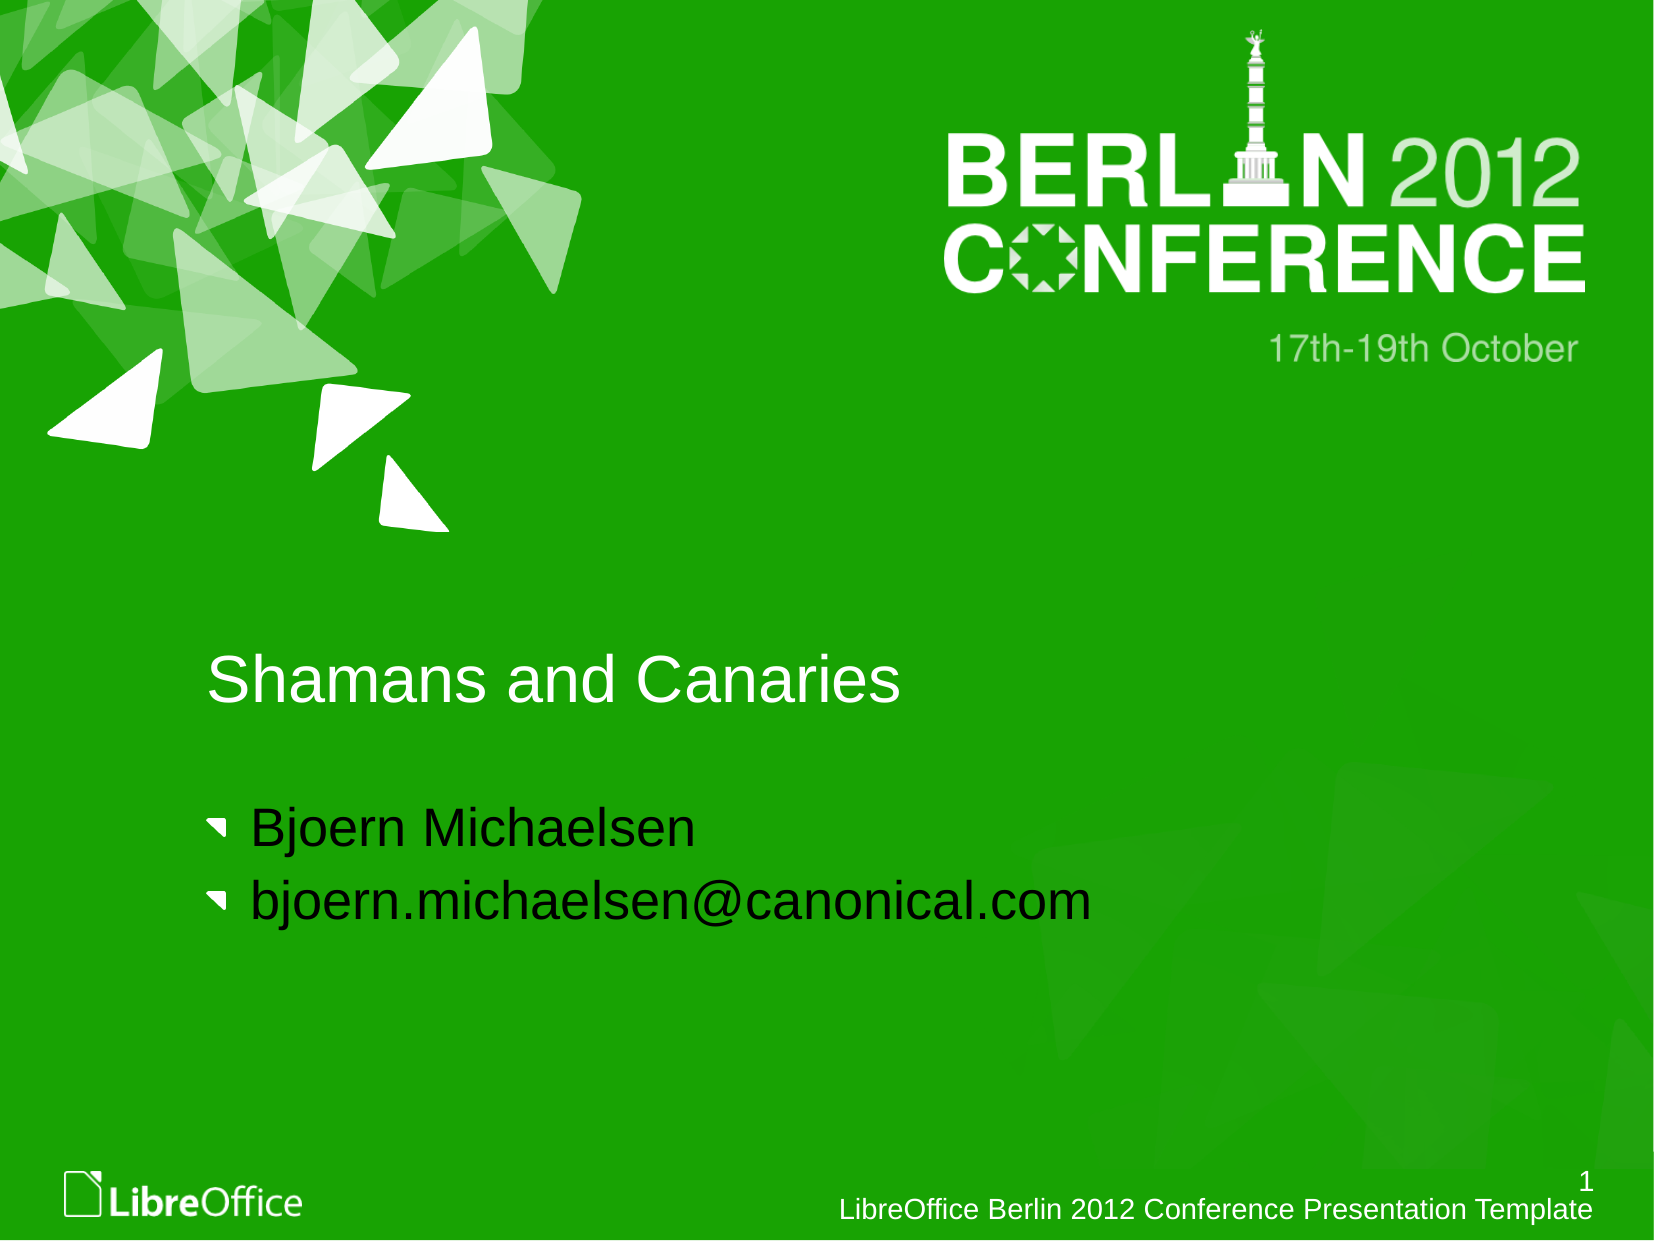

# Shamans and Canaries
Bjoern Michaelsen
bjoern.michaelsen@canonical.com
1
LibreOffice Berlin 2012 Conference Presentation Template